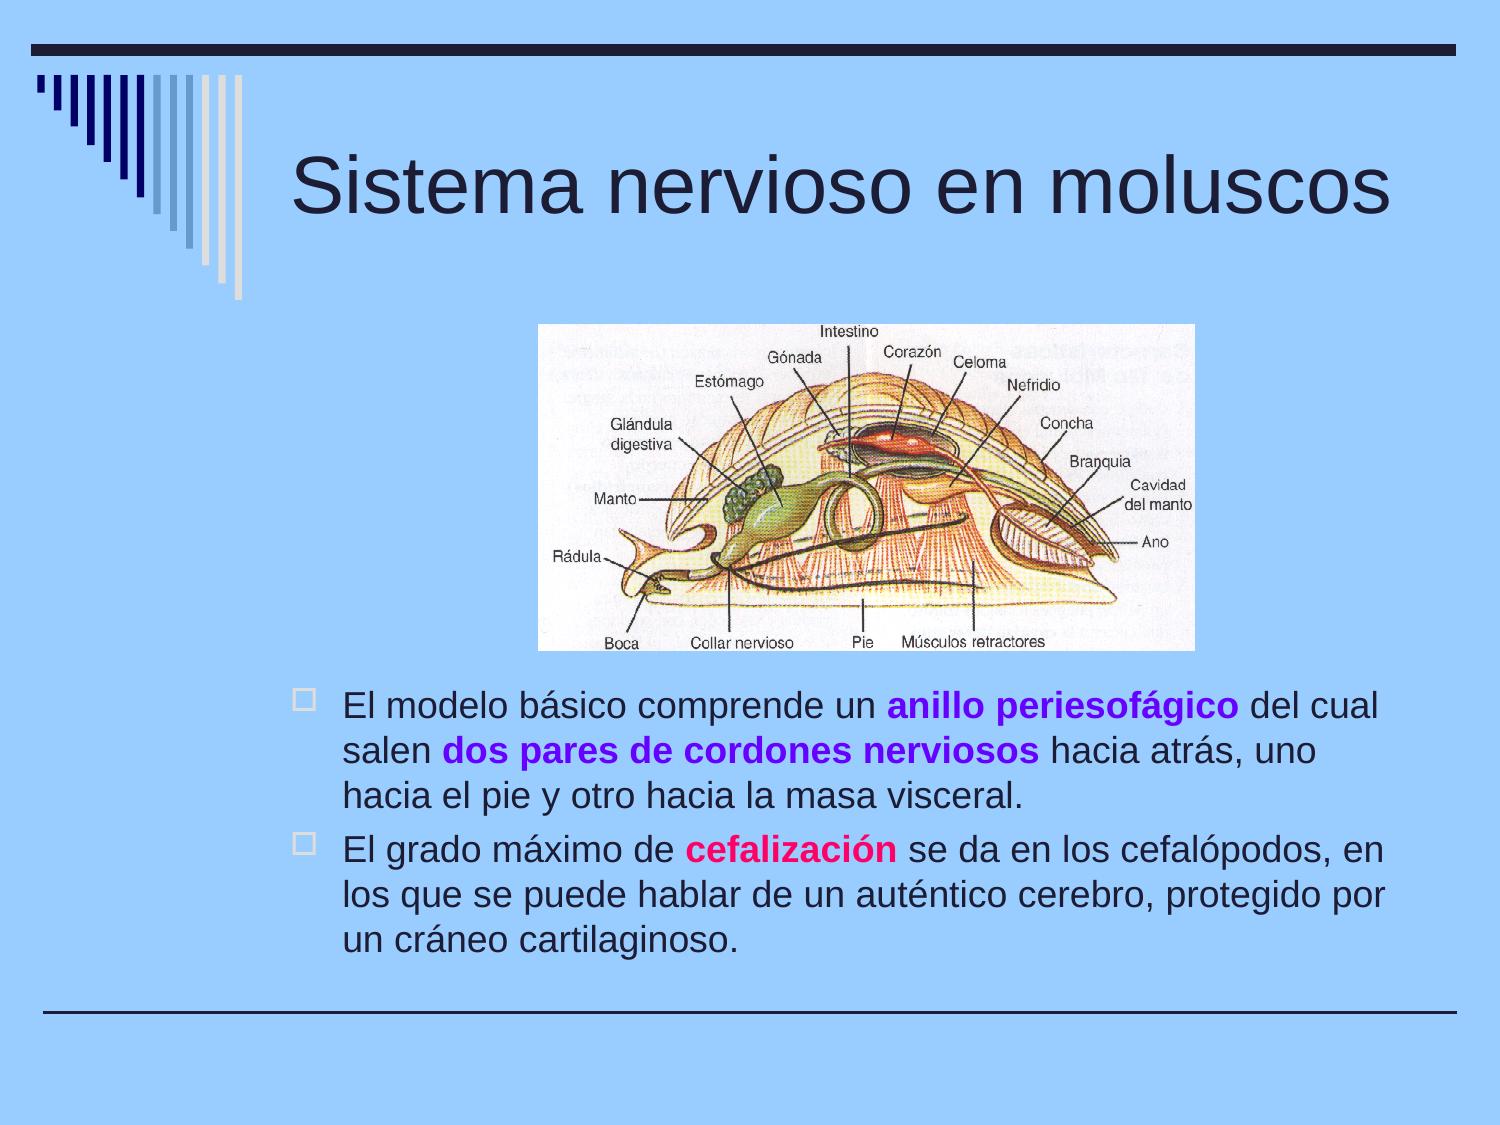

# Sistema nervioso en moluscos
El modelo básico comprende un anillo periesofágico del cual salen dos pares de cordones nerviosos hacia atrás, uno hacia el pie y otro hacia la masa visceral.
El grado máximo de cefalización se da en los cefalópodos, en los que se puede hablar de un auténtico cerebro, protegido por un cráneo cartilaginoso.